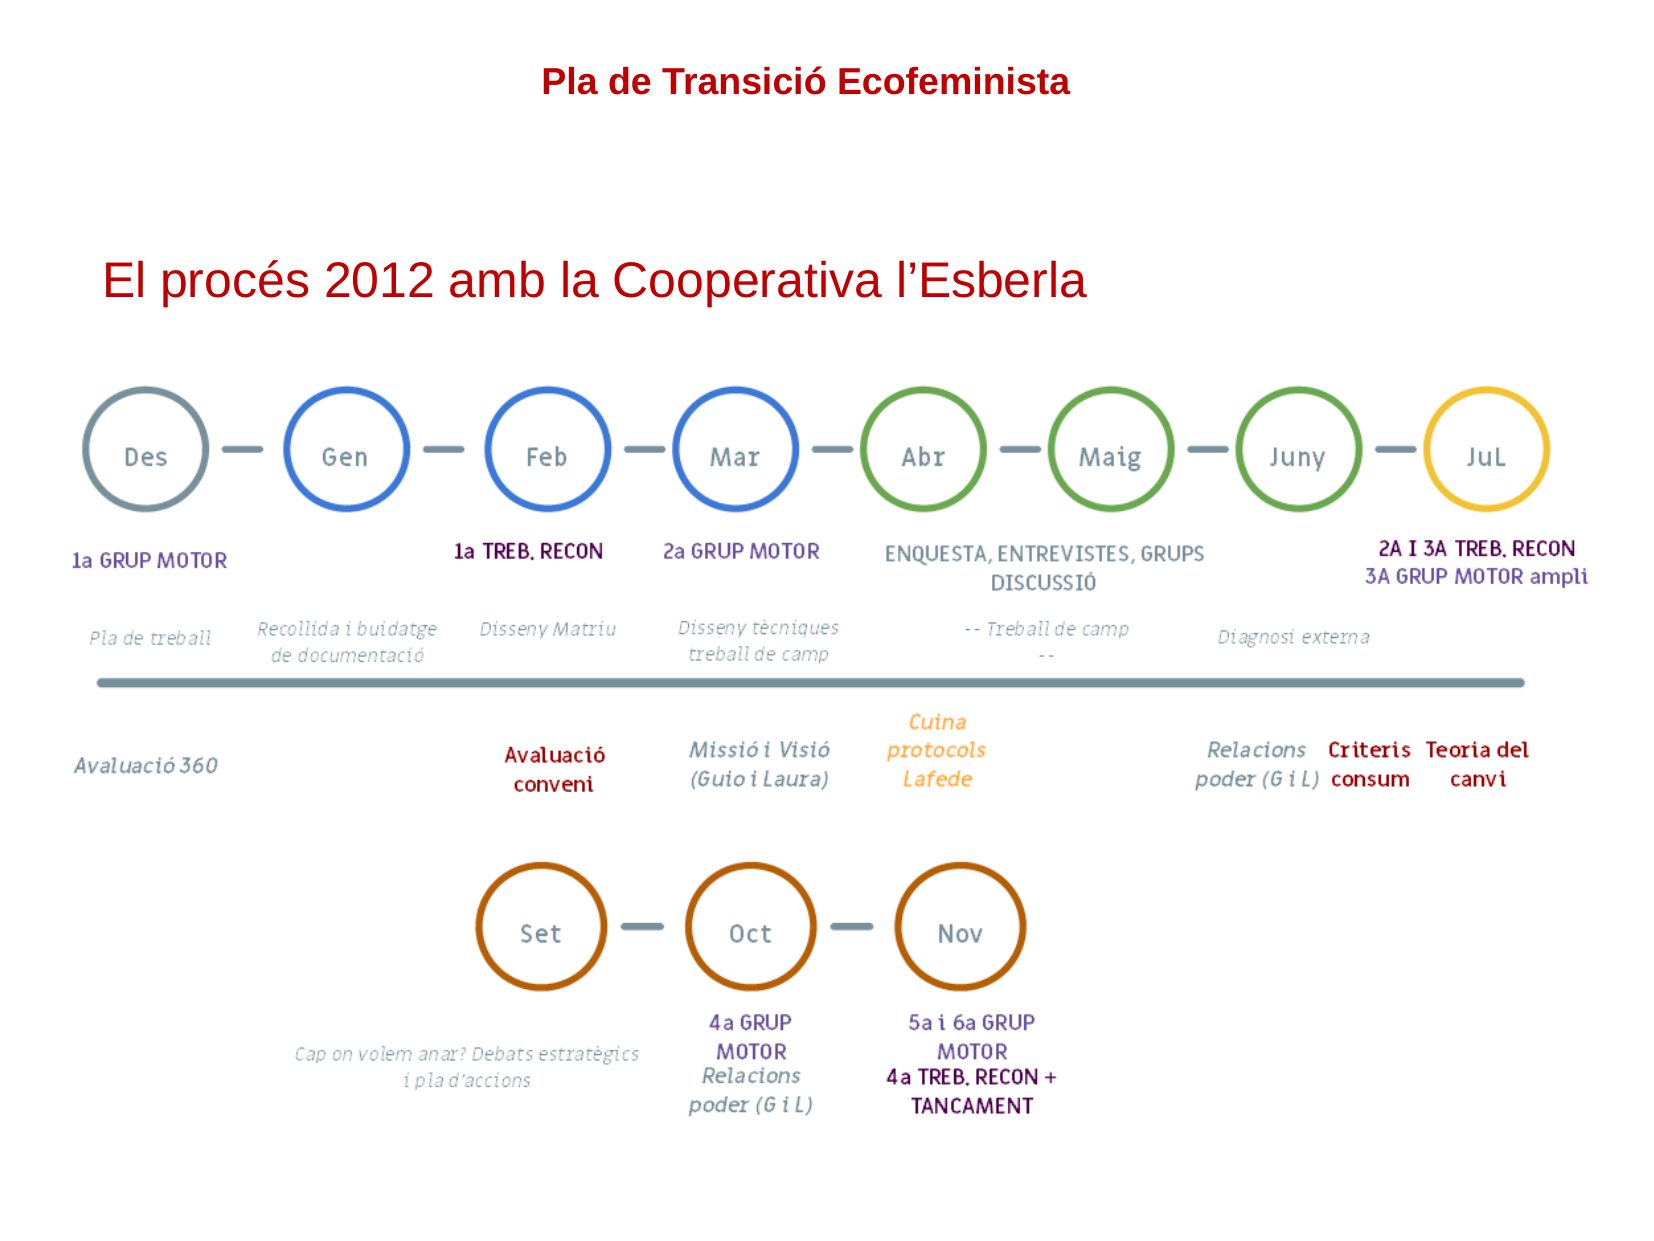

Pla de Transició Ecofeminista
El procés 2012 amb la Cooperativa l’Esberla